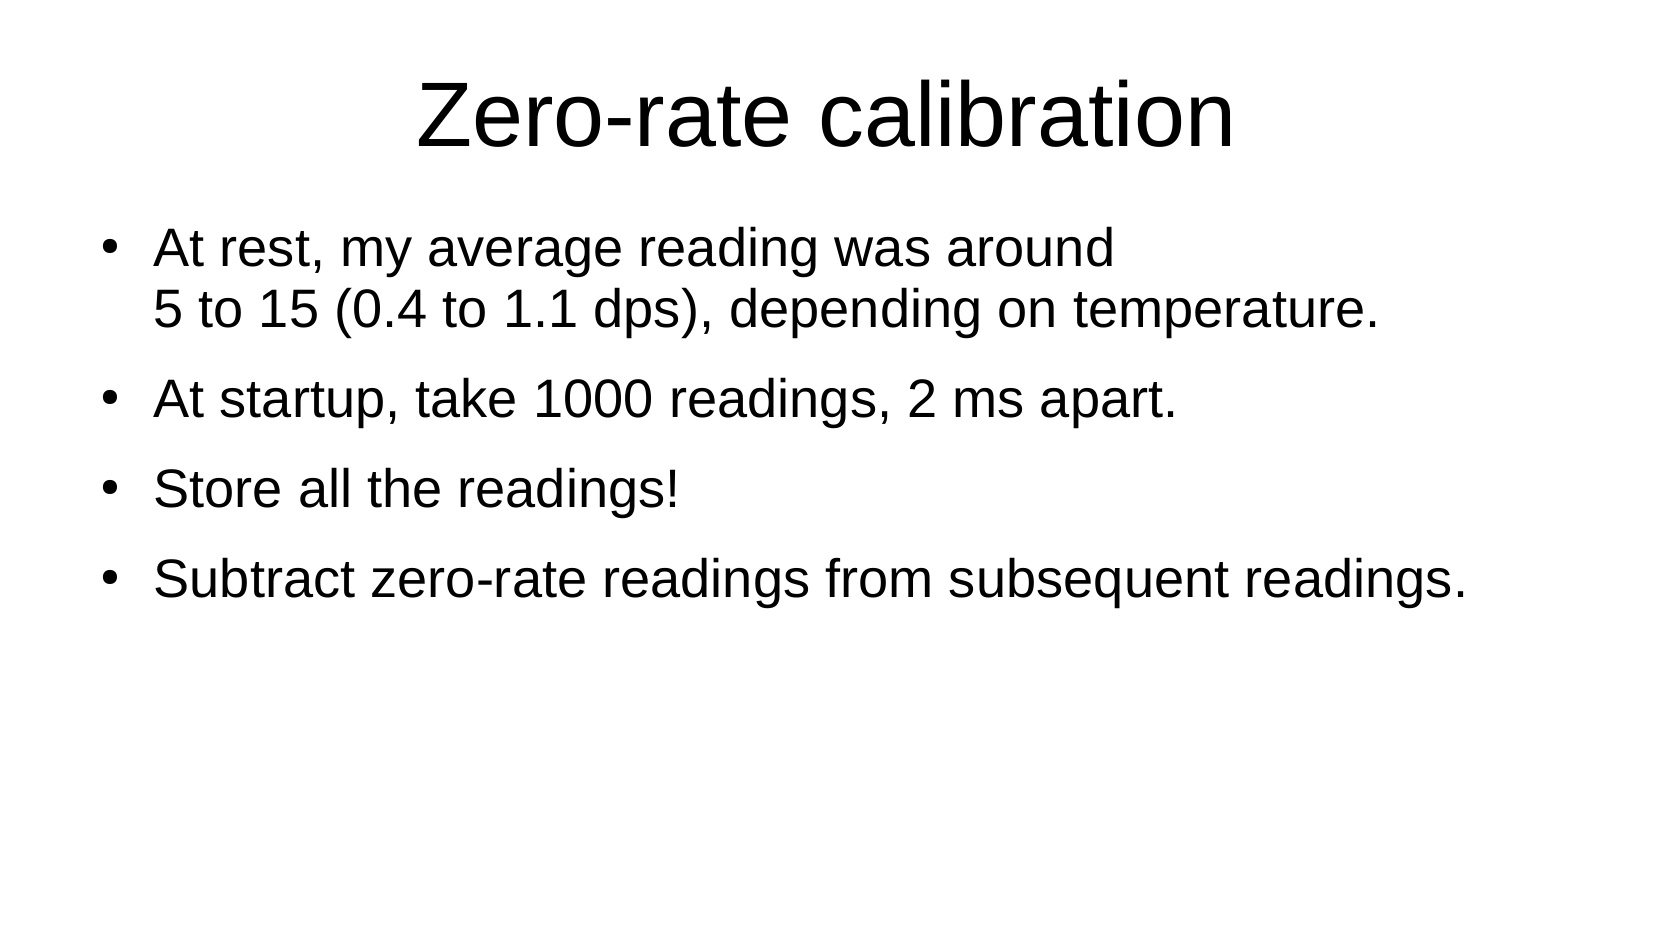

# Zero-rate calibration
At rest, my average reading was around
5 to 15 (0.4 to 1.1 dps), depending on temperature.
At startup, take 1000 readings, 2 ms apart.
Store all the readings!
Subtract zero-rate readings from subsequent readings.